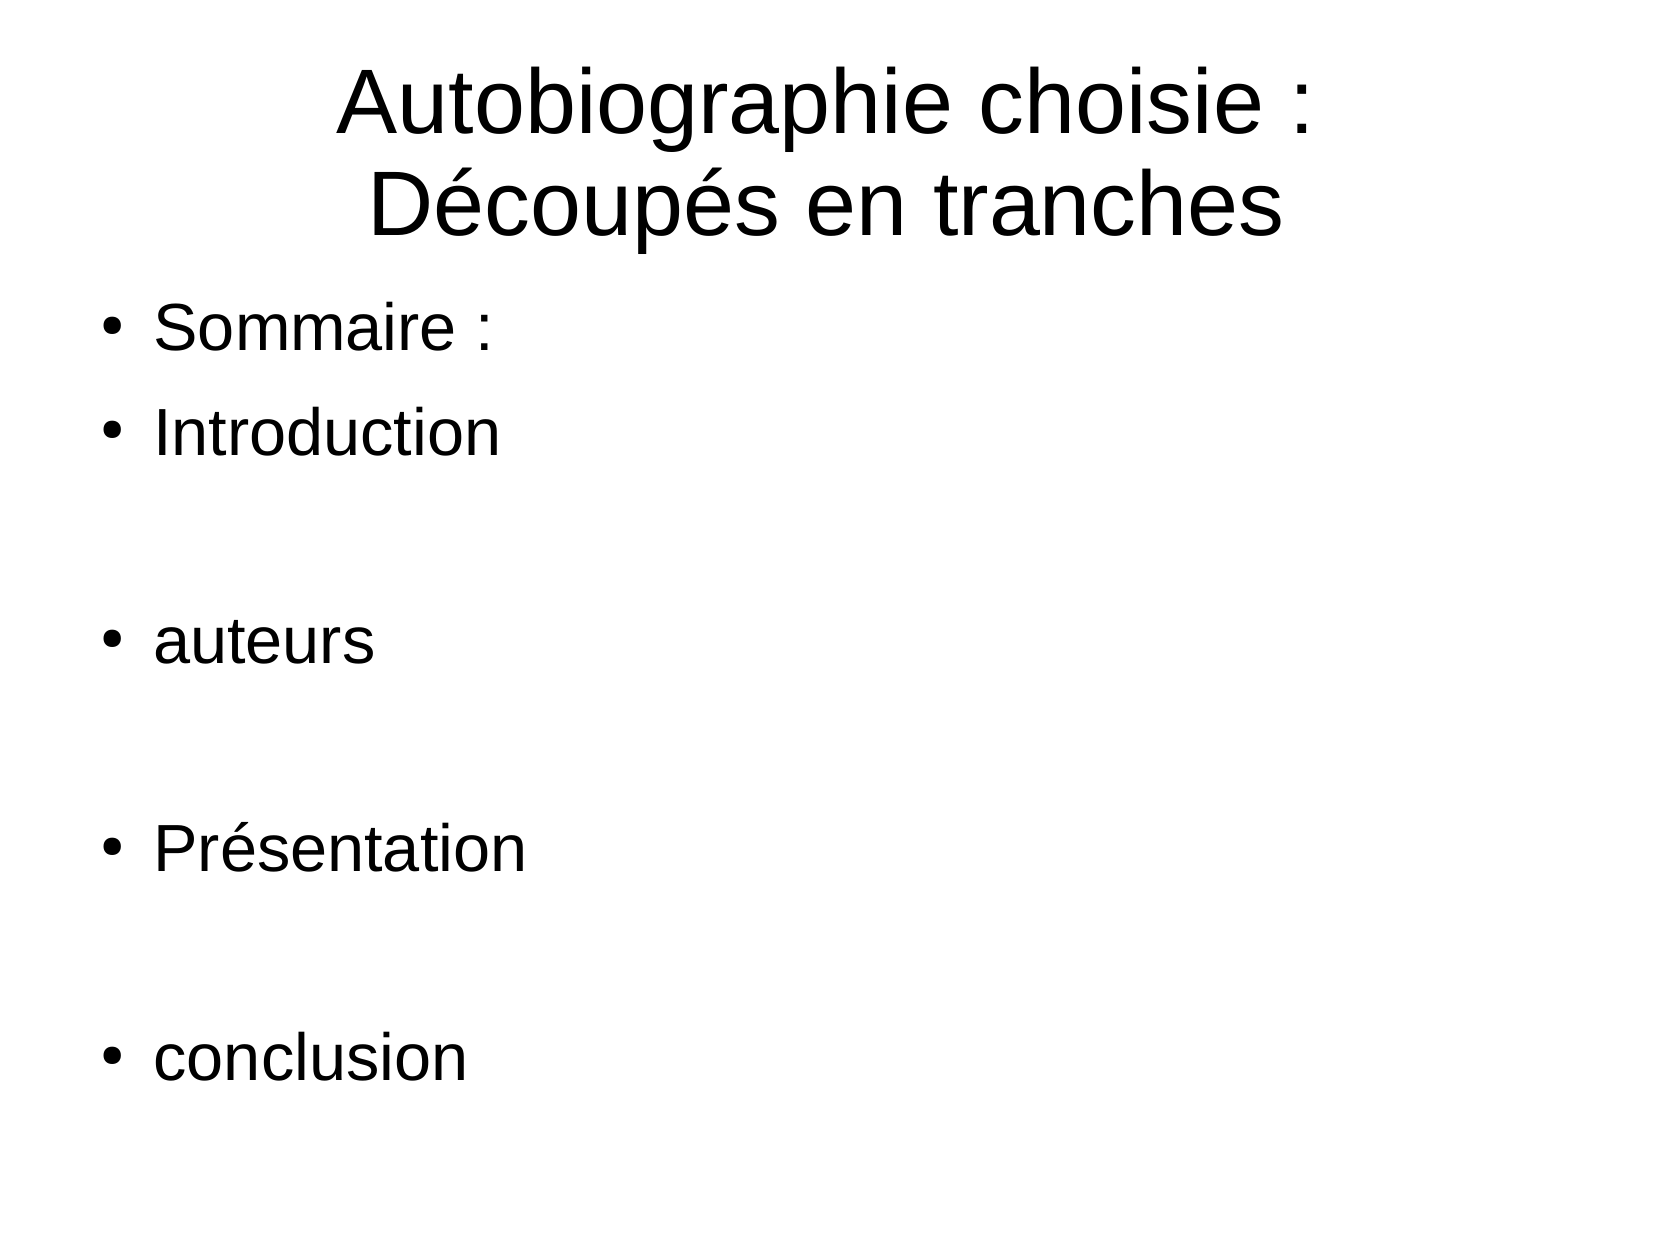

# Autobiographie choisie : Découpés en tranches
Sommaire :
Introduction
auteurs
Présentation
conclusion